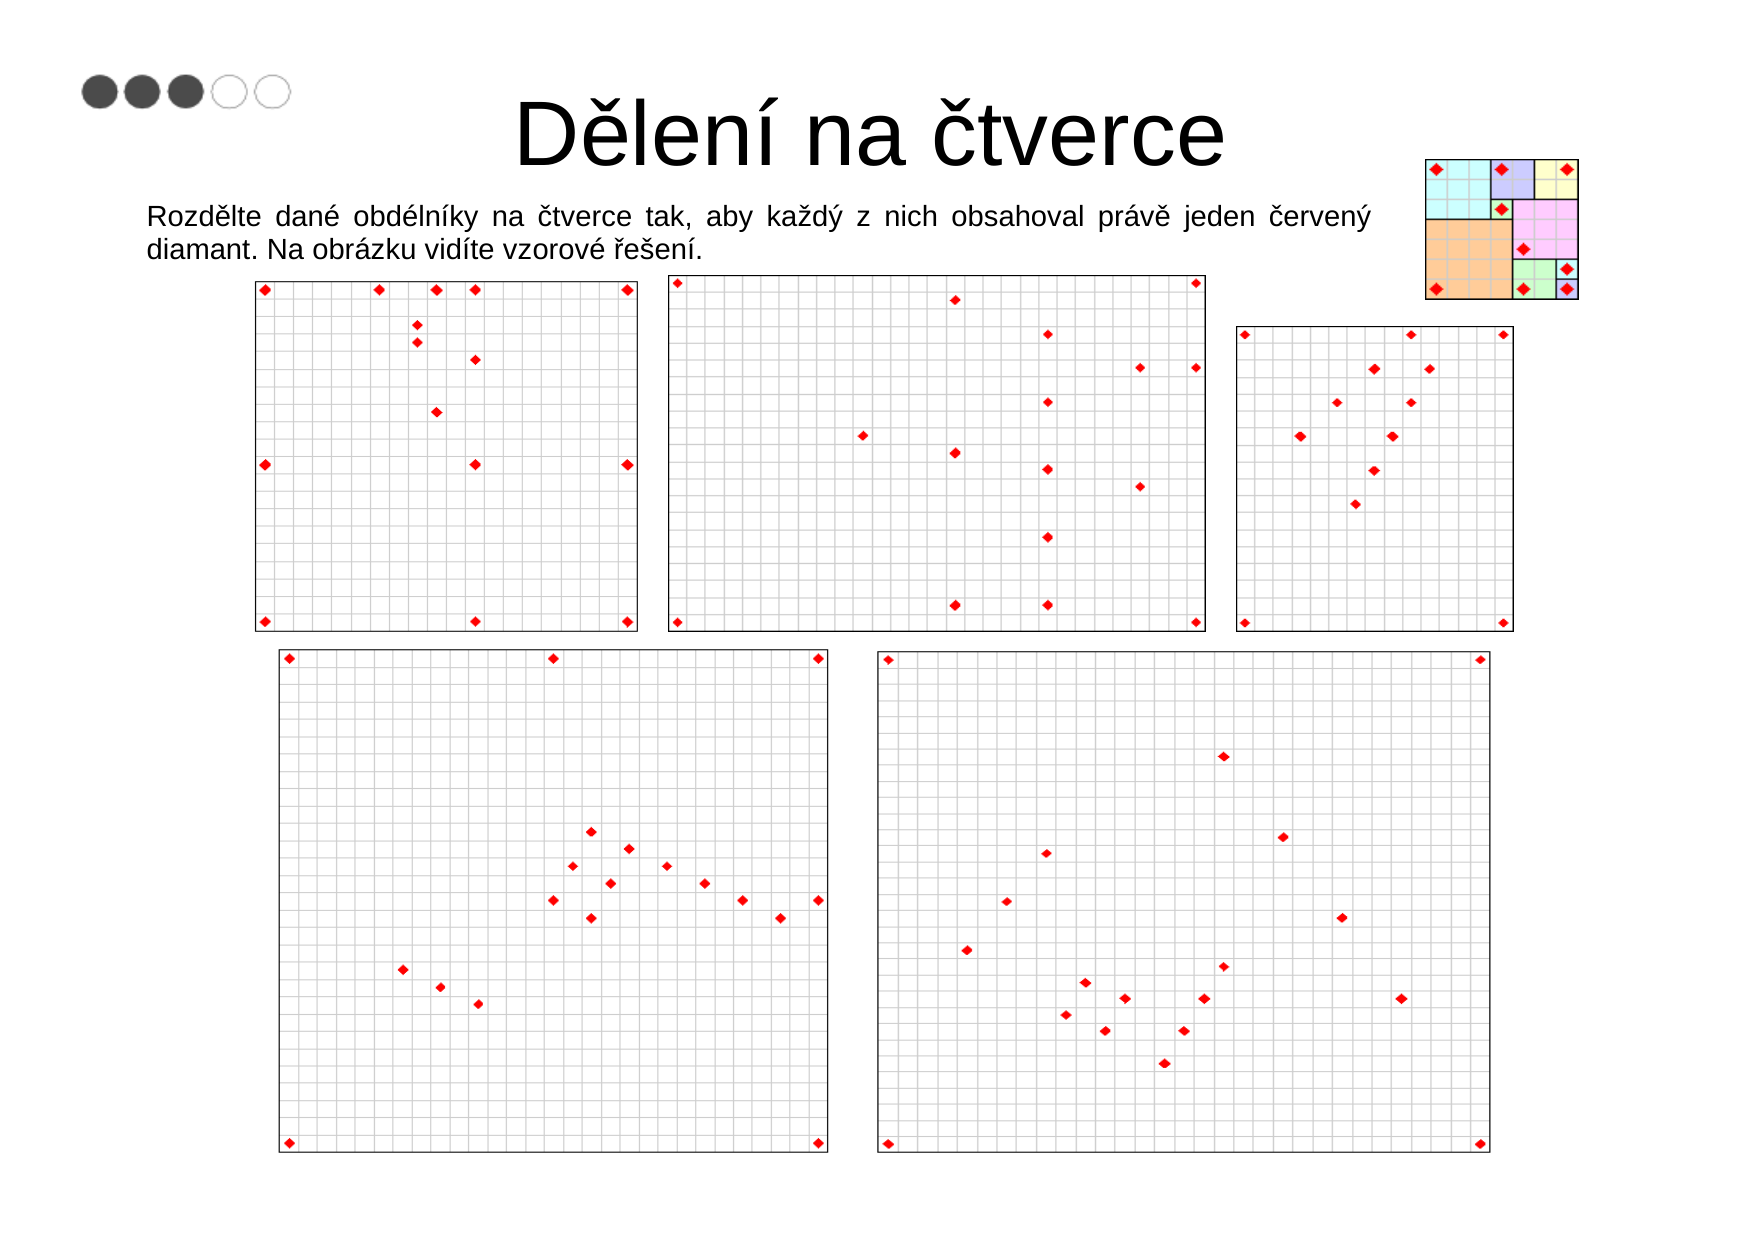

# Dělení na čtverce
Rozdělte dané obdélníky na čtverce tak, aby každý z nich obsahoval právě jeden červený diamant. Na obrázku vidíte vzorové řešení.